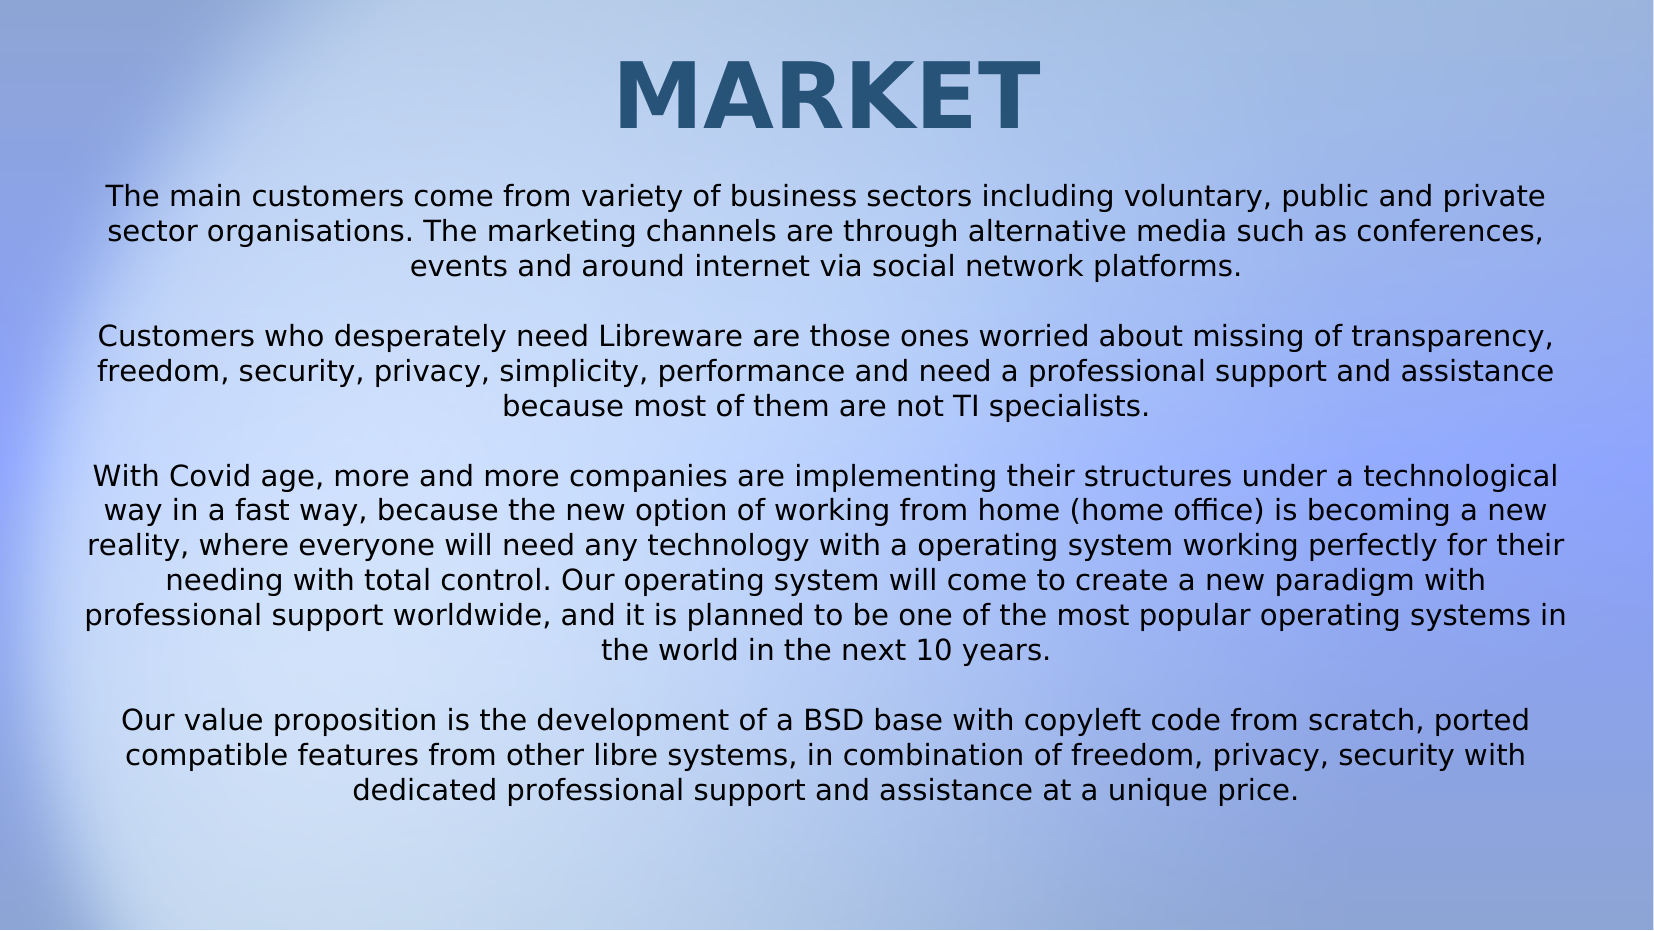

MARKET
The main customers come from variety of business sectors including voluntary, public and private sector organisations. The marketing channels are through alternative media such as conferences, events and around internet via social network platforms.
Customers who desperately need Libreware are those ones worried about missing of transparency, freedom, security, privacy, simplicity, performance and need a professional support and assistance because most of them are not TI specialists.
With Covid age, more and more companies are implementing their structures under a technological way in a fast way, because the new option of working from home (home office) is becoming a new reality, where everyone will need any technology with a operating system working perfectly for their needing with total control. Our operating system will come to create a new paradigm with professional support worldwide, and it is planned to be one of the most popular operating systems in the world in the next 10 years.
Our value proposition is the development of a BSD base with copyleft code from scratch, ported compatible features from other libre systems, in combination of freedom, privacy, security with dedicated professional support and assistance at a unique price.